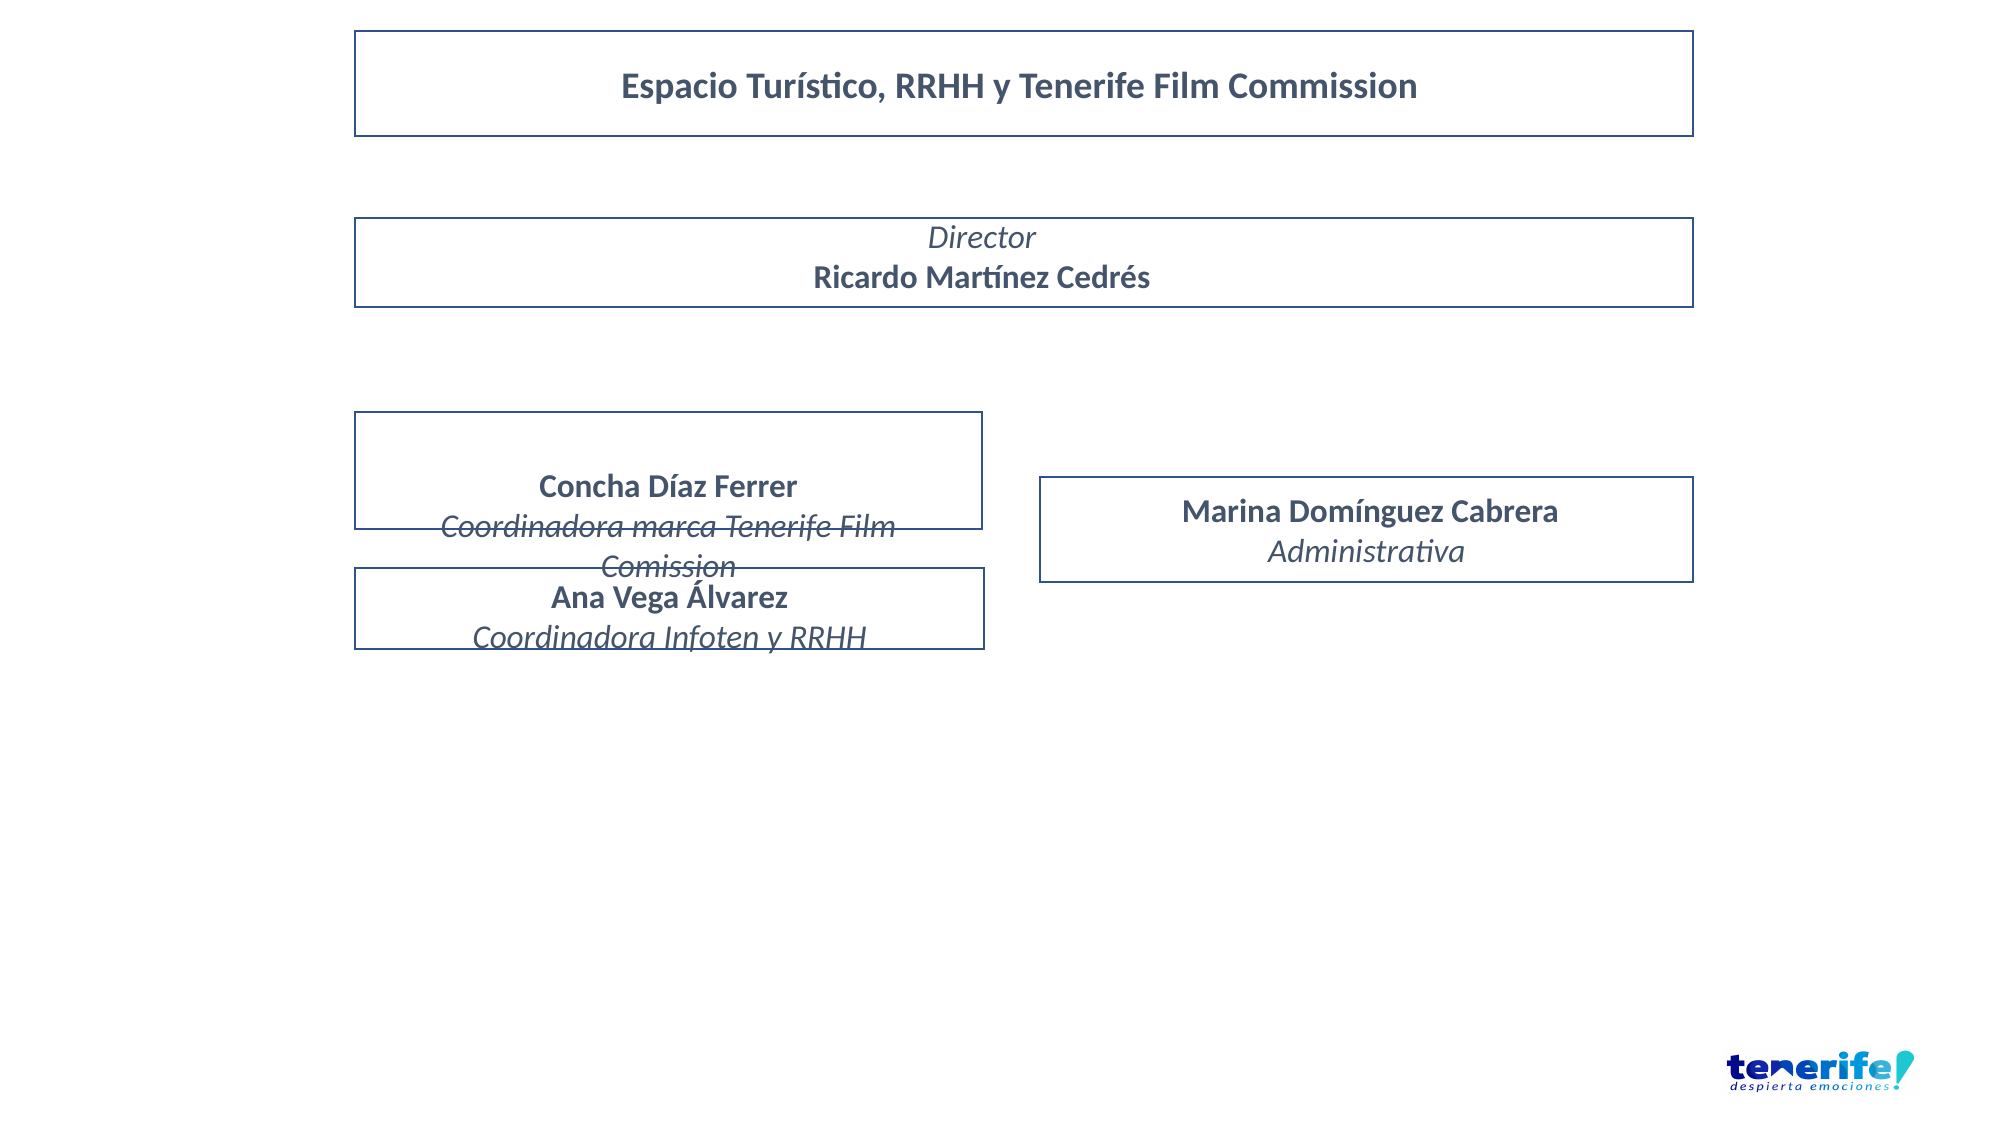

Espacio Turístico, RRHH y Tenerife Film Commission
Director
Ricardo Martínez Cedrés
Concha Díaz Ferrer
Coordinadora marca Tenerife Film Comission
 Marina Domínguez Cabrera
Administrativa
Ana Vega Álvarez
Coordinadora Infoten y RRHH